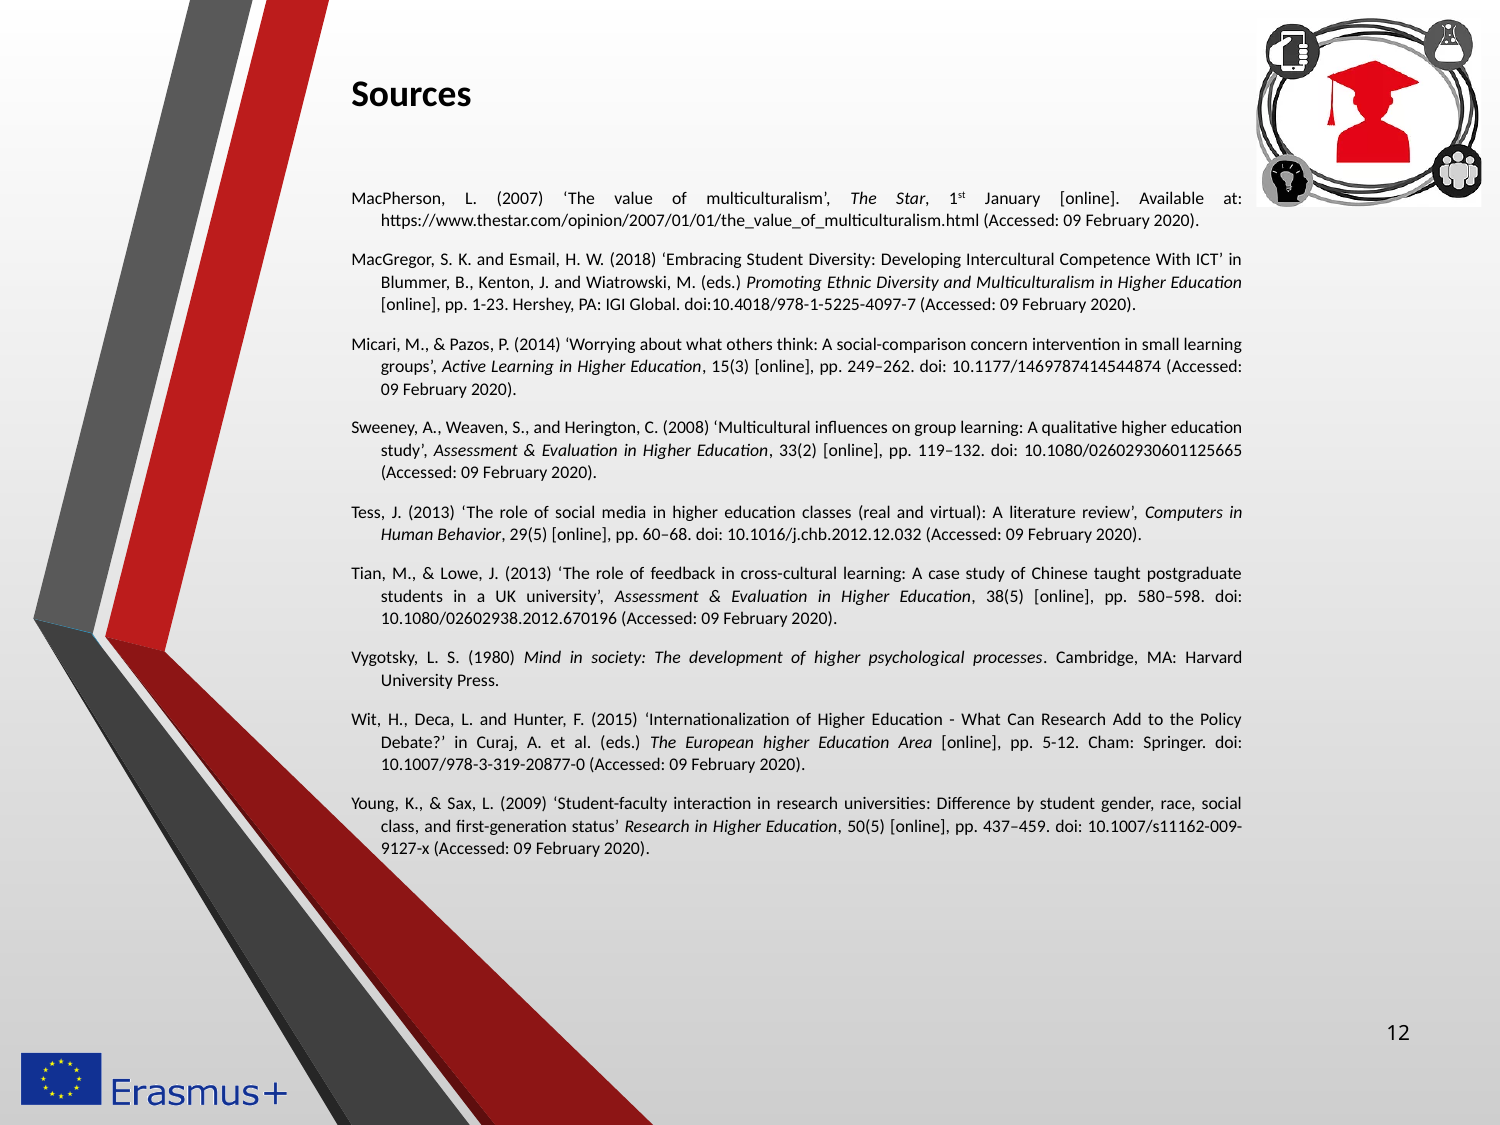

Sources
MacPherson, L. (2007) ‘The value of multiculturalism’, The Star, 1st January [online]. Available at: https://www.thestar.com/opinion/2007/01/01/the_value_of_multiculturalism.html (Accessed: 09 February 2020).
MacGregor, S. K. and Esmail, H. W. (2018) ‘Embracing Student Diversity: Developing Intercultural Competence With ICT’ in Blummer, B., Kenton, J. and Wiatrowski, M. (eds.) Promoting Ethnic Diversity and Multiculturalism in Higher Education [online], pp. 1-23. Hershey, PA: IGI Global. doi:10.4018/978-1-5225-4097-7 (Accessed: 09 February 2020).
Micari, M., & Pazos, P. (2014) ‘Worrying about what others think: A social-comparison concern intervention in small learning groups’, Active Learning in Higher Education, 15(3) [online], pp. 249–262. doi: 10.1177/1469787414544874 (Accessed: 09 February 2020).
Sweeney, A., Weaven, S., and Herington, C. (2008) ‘Multicultural influences on group learning: A qualitative higher education study’, Assessment & Evaluation in Higher Education, 33(2) [online], pp. 119–132. doi: 10.1080/02602930601125665 (Accessed: 09 February 2020).
Tess, J. (2013) ‘The role of social media in higher education classes (real and virtual): A literature review’, Computers in Human Behavior, 29(5) [online], pp. 60–68. doi: 10.1016/j.chb.2012.12.032 (Accessed: 09 February 2020).
Tian, M., & Lowe, J. (2013) ‘The role of feedback in cross-cultural learning: A case study of Chinese taught postgraduate students in a UK university’, Assessment & Evaluation in Higher Education, 38(5) [online], pp. 580–598. doi: 10.1080/02602938.2012.670196 (Accessed: 09 February 2020).
Vygotsky, L. S. (1980) Mind in society: The development of higher psychological processes. Cambridge, MA: Harvard University Press.
Wit, H., Deca, L. and Hunter, F. (2015) ‘Internationalization of Higher Education - What Can Research Add to the Policy Debate?’ in Curaj, A. et al. (eds.) The European higher Education Area [online], pp. 5-12. Cham: Springer. doi: 10.1007/978-3-319-20877-0 (Accessed: 09 February 2020).
Young, K., & Sax, L. (2009) ‘Student-faculty interaction in research universities: Difference by student gender, race, social class, and first-generation status’ Research in Higher Education, 50(5) [online], pp. 437–459. doi: 10.1007/s11162-009-9127-x (Accessed: 09 February 2020).